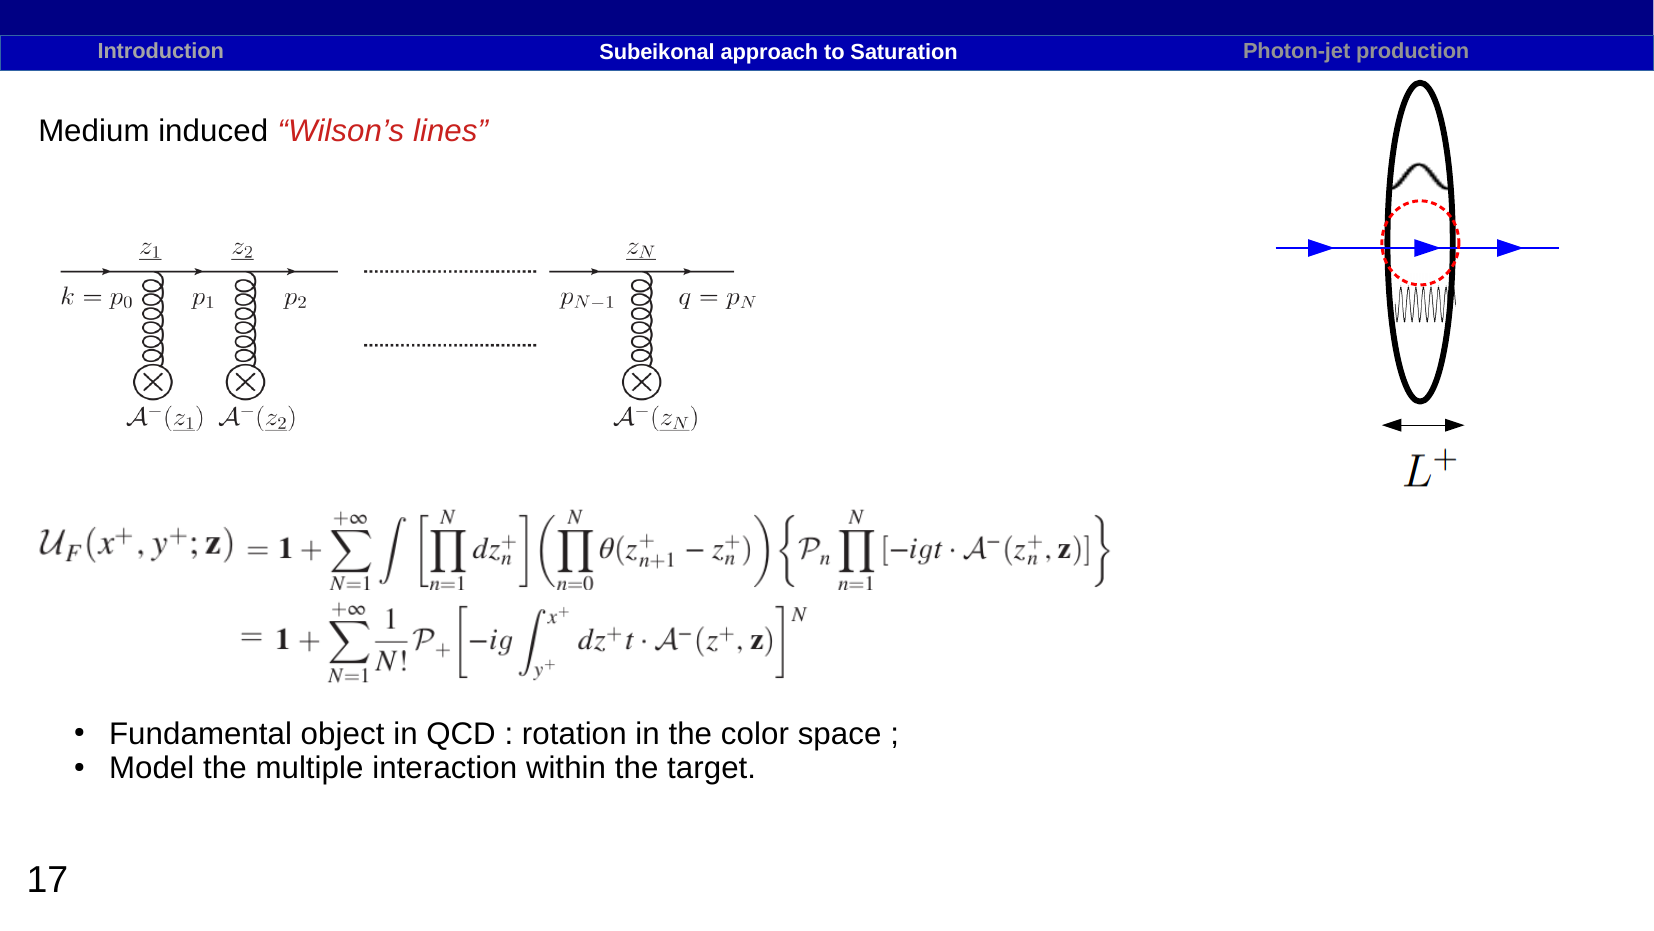

Introduction
Photon-jet production
Subeikonal approach to Saturation
Medium induced “Wilson’s lines”
Fundamental object in QCD : rotation in the color space ;
Model the multiple interaction within the target.